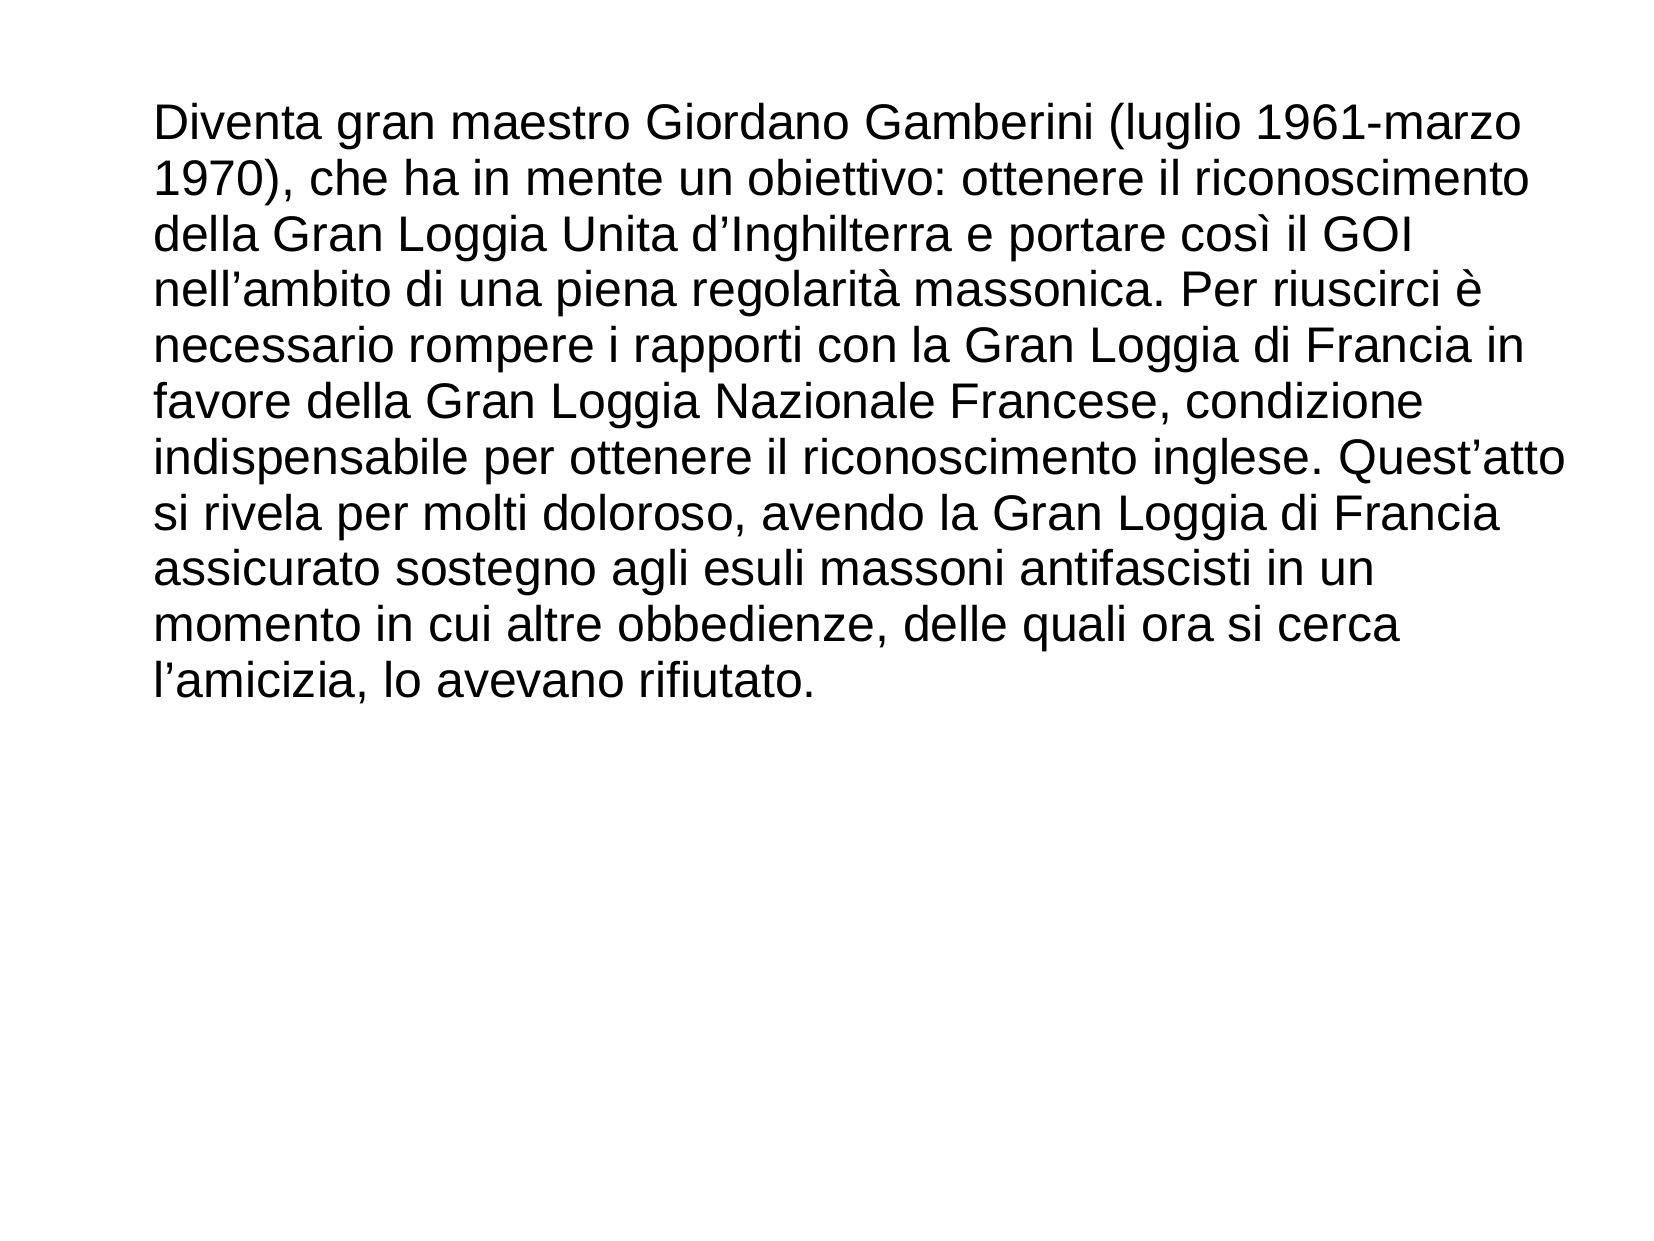

# Diventa gran maestro Giordano Gamberini (luglio 1961-marzo 1970), che ha in mente un obiettivo: ottenere il riconoscimento della Gran Loggia Unita d’Inghilterra e portare così il GOI nell’ambito di una piena regolarità massonica. Per riuscirci è necessario rompere i rapporti con la Gran Loggia di Francia in favore della Gran Loggia Nazionale Francese, condizione indispensabile per ottenere il riconoscimento inglese. Quest’atto si rivela per molti doloroso, avendo la Gran Loggia di Francia assicurato sostegno agli esuli massoni antifascisti in un momento in cui altre obbedienze, delle quali ora si cerca l’amicizia, lo avevano rifiutato.